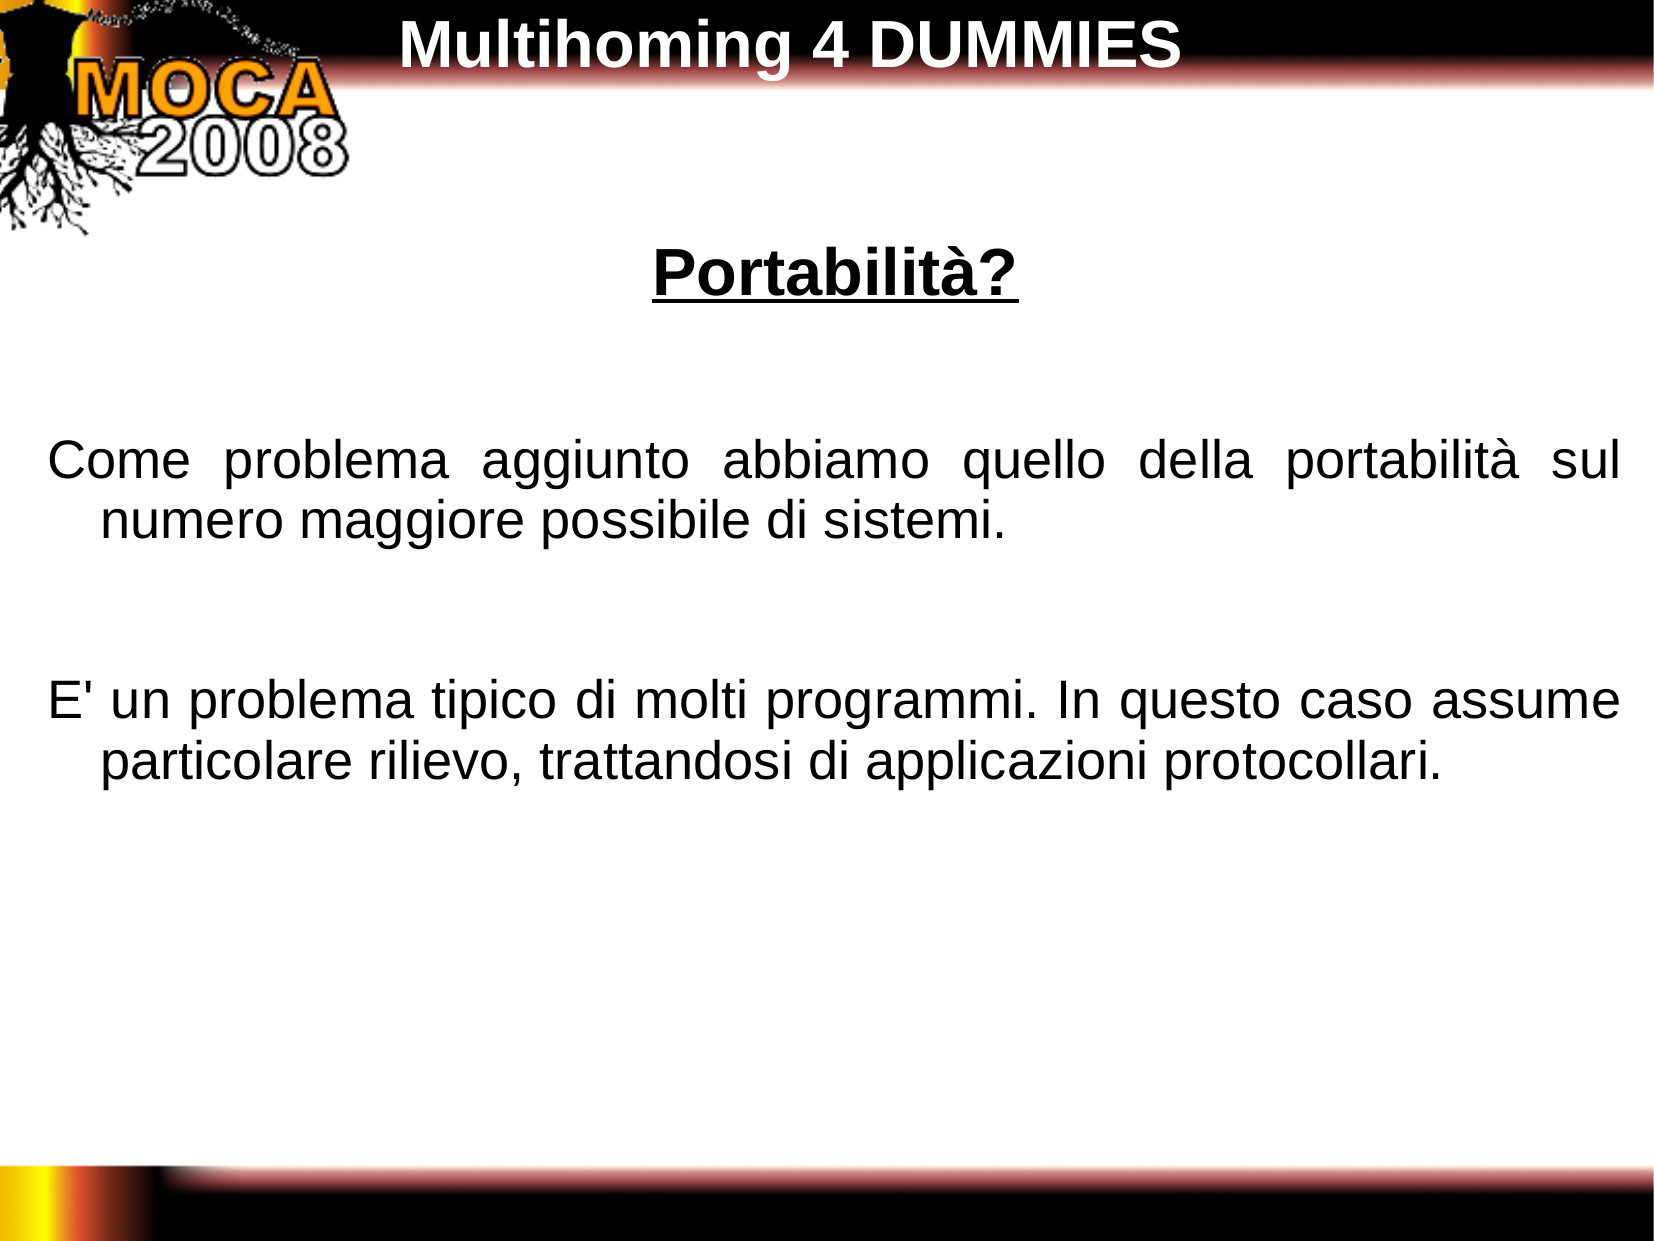

# Multihoming 4 DUMMIES
Portabilità?
Come problema aggiunto abbiamo quello della portabilità sul numero maggiore possibile di sistemi.
E' un problema tipico di molti programmi. In questo caso assume particolare rilievo, trattandosi di applicazioni protocollari.